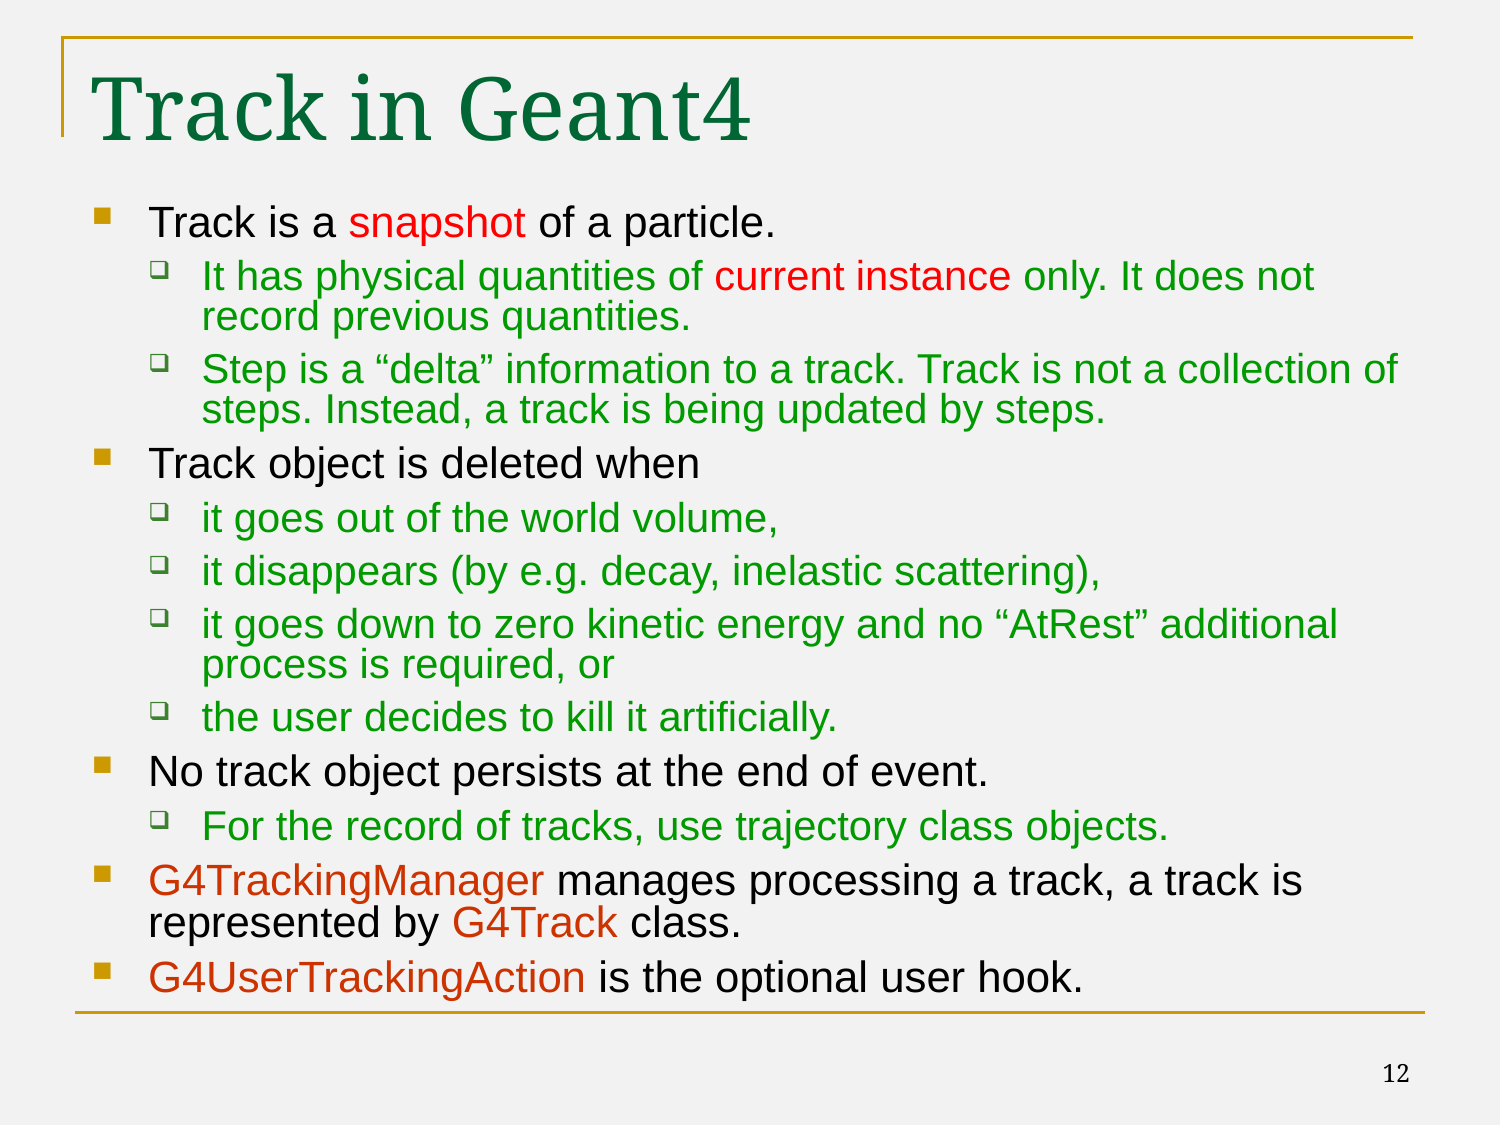

# Track in Geant4
Track is a snapshot of a particle.
It has physical quantities of current instance only. It does not record previous quantities.
Step is a “delta” information to a track. Track is not a collection of steps. Instead, a track is being updated by steps.
Track object is deleted when
it goes out of the world volume,
it disappears (by e.g. decay, inelastic scattering),
it goes down to zero kinetic energy and no “AtRest” additional process is required, or
the user decides to kill it artificially.
No track object persists at the end of event.
For the record of tracks, use trajectory class objects.
G4TrackingManager manages processing a track, a track is represented by G4Track class.
G4UserTrackingAction is the optional user hook.